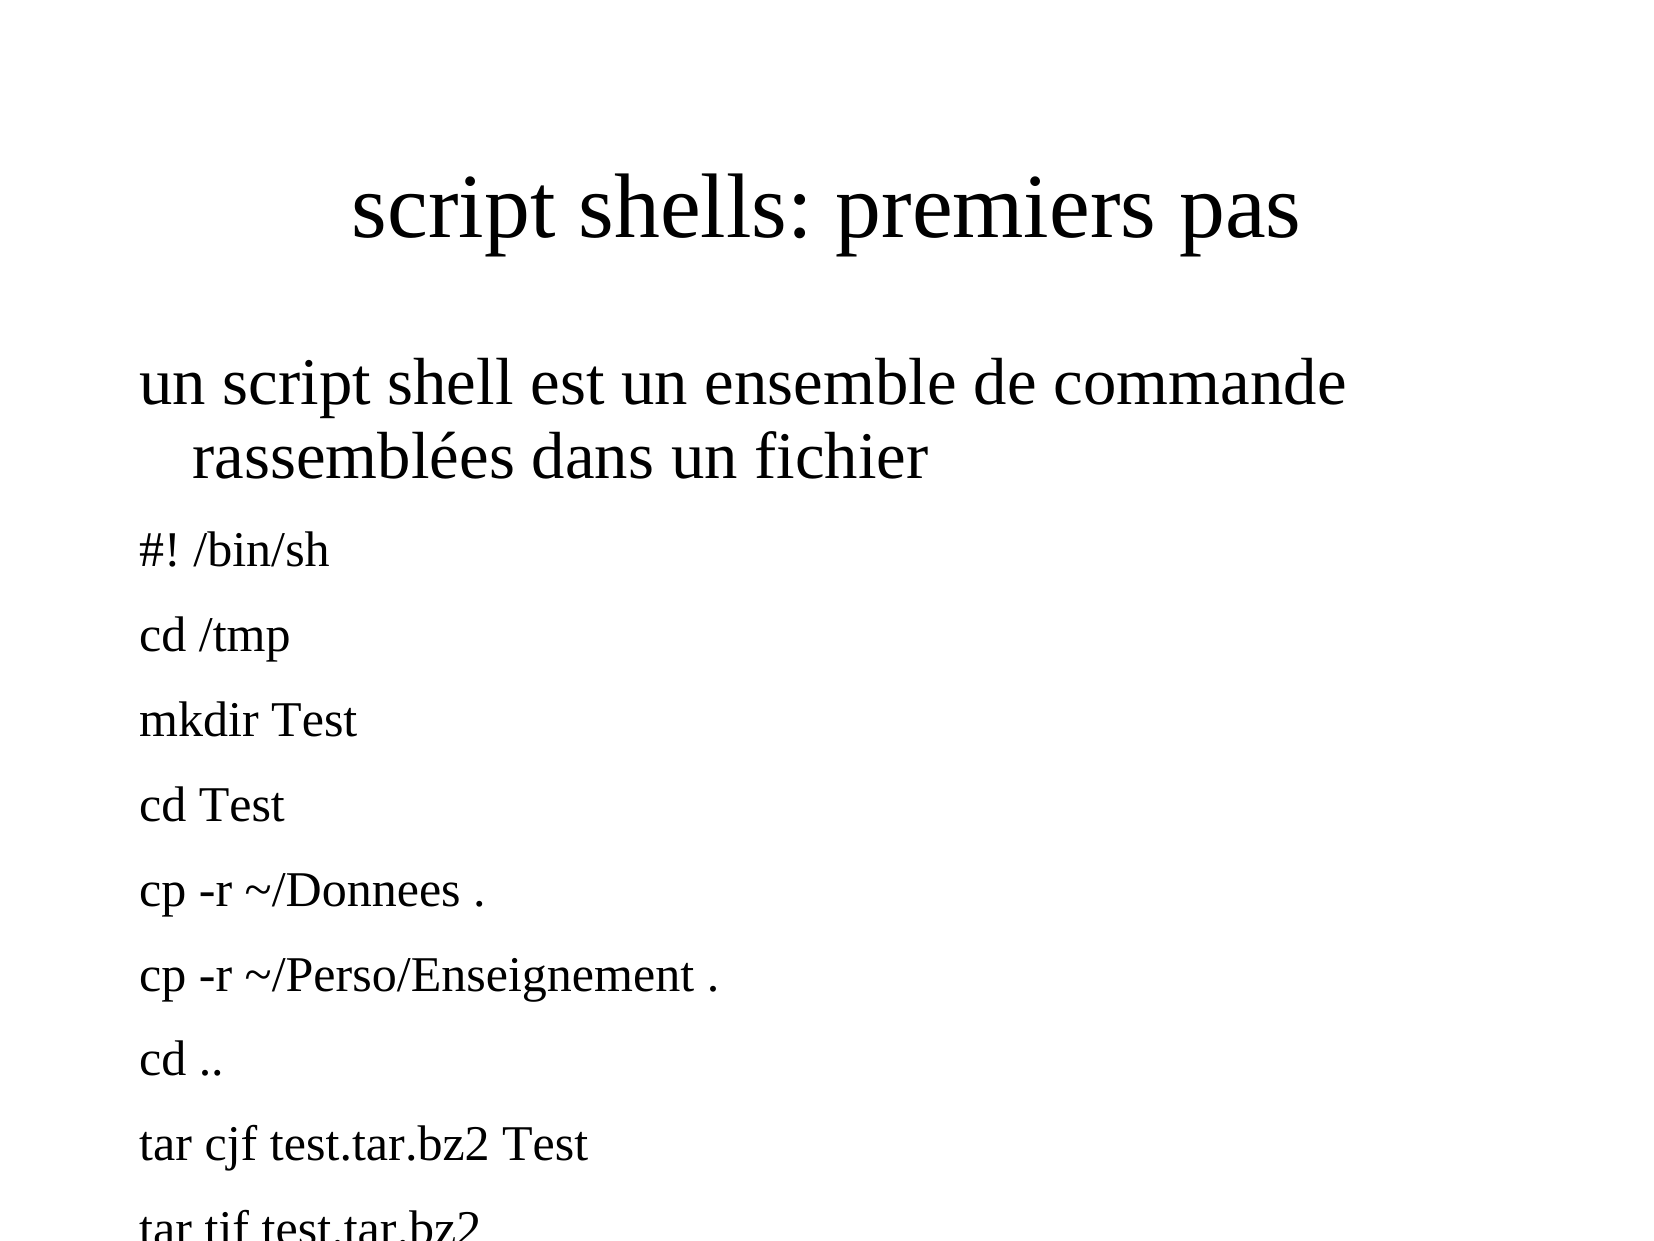

# script shells: premiers pas
un script shell est un ensemble de commande rassemblées dans un fichier
#! /bin/sh
cd /tmp
mkdir Test
cd Test
cp -r ~/Donnees .
cp -r ~/Perso/Enseignement .
cd ..
tar cjf test.tar.bz2 Test
tar tjf test.tar.bz2